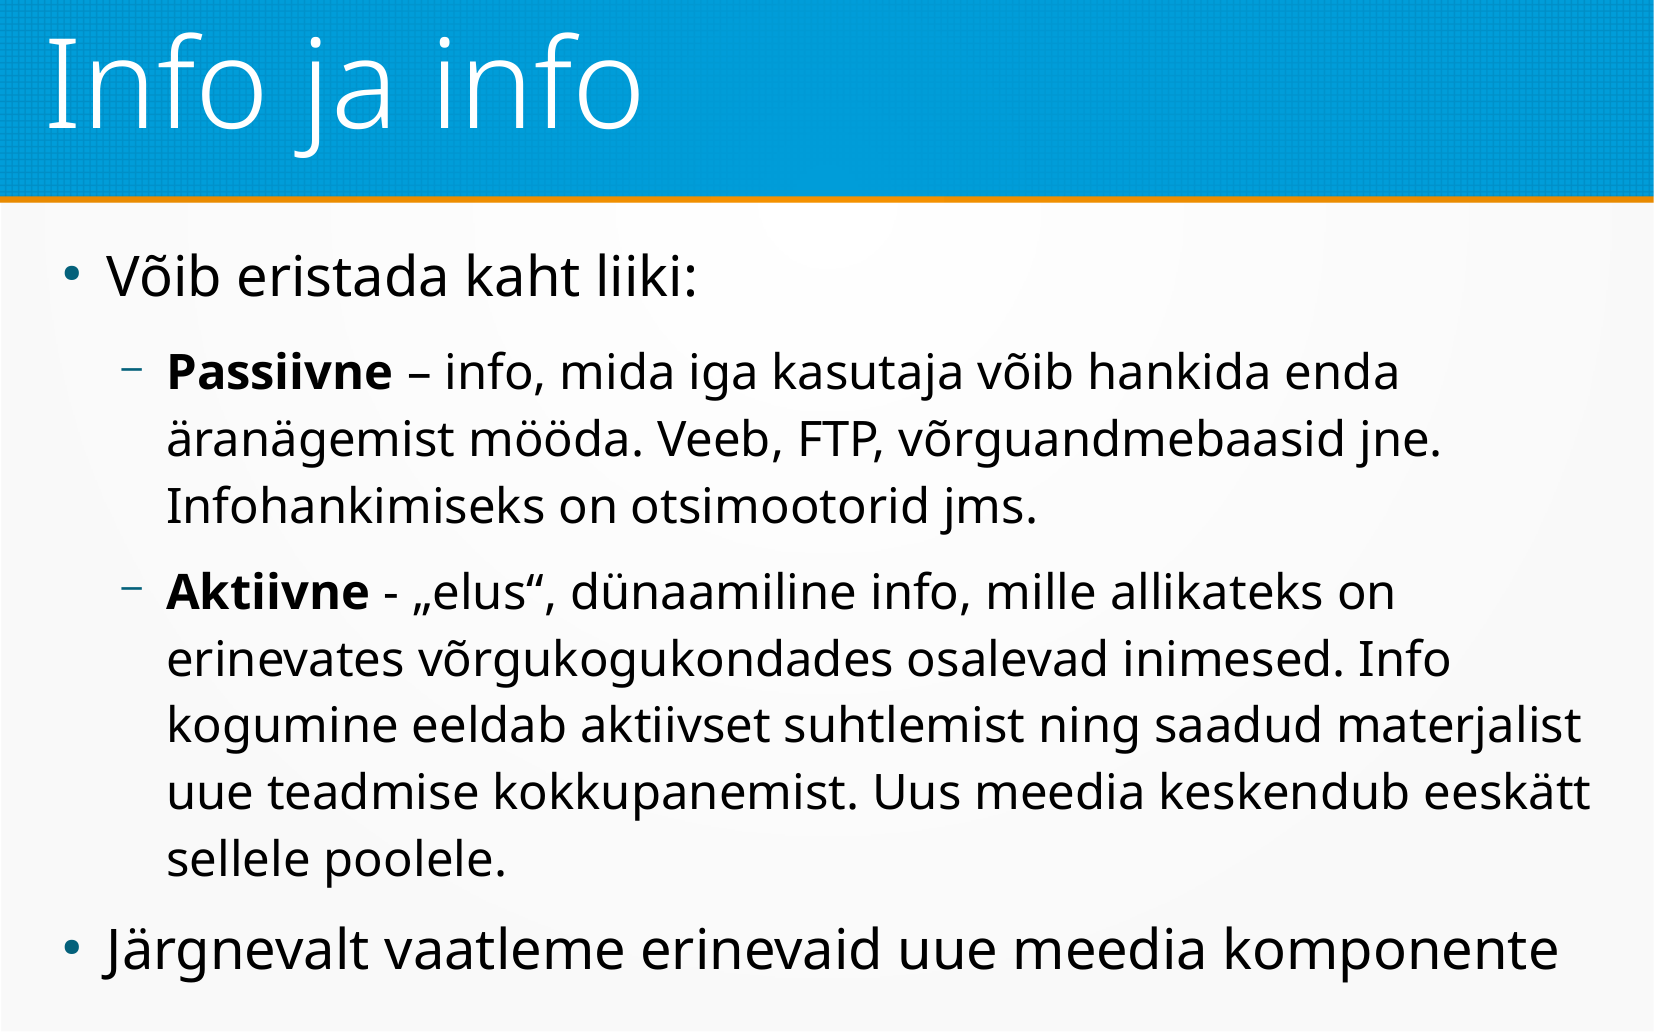

# Info ja info
Võib eristada kaht liiki:
Passiivne – info, mida iga kasutaja võib hankida enda äranägemist mööda. Veeb, FTP, võrguandmebaasid jne. Infohankimiseks on otsimootorid jms.
Aktiivne - „elus“, dünaamiline info, mille allikateks on erinevates võrgukogukondades osalevad inimesed. Info kogumine eeldab aktiivset suhtlemist ning saadud materjalist uue teadmise kokkupanemist. Uus meedia keskendub eeskätt sellele poolele.
Järgnevalt vaatleme erinevaid uue meedia komponente